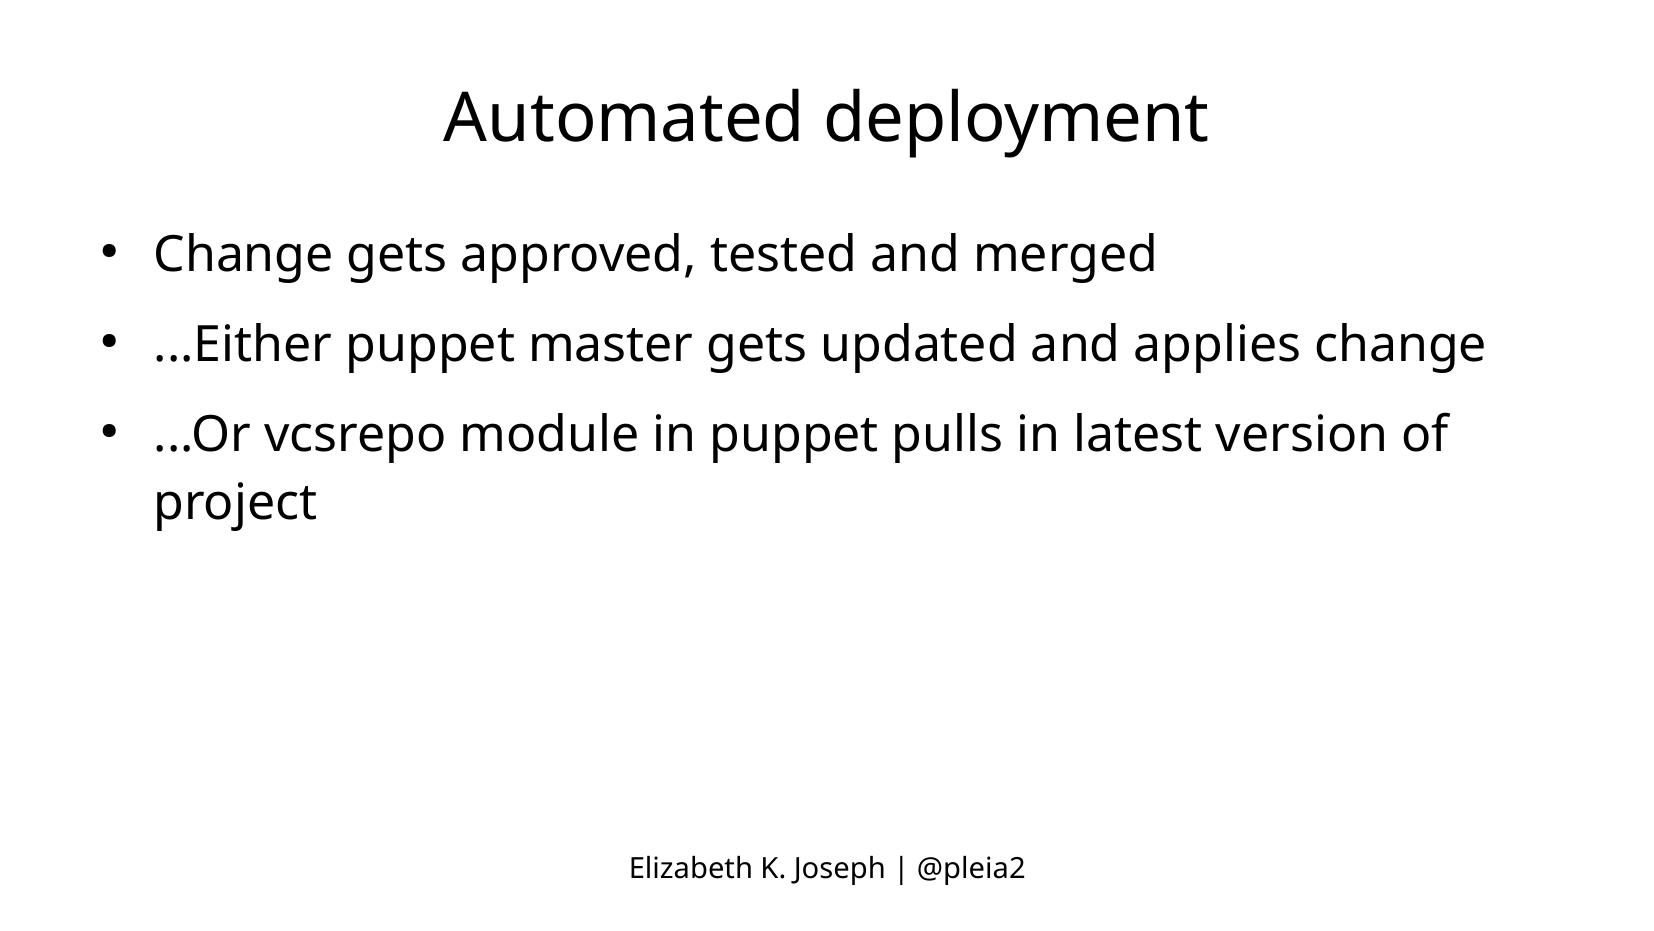

# Automated deployment
Change gets approved, tested and merged
...Either puppet master gets updated and applies change
...Or vcsrepo module in puppet pulls in latest version of project
Elizabeth K. Joseph | @pleia2